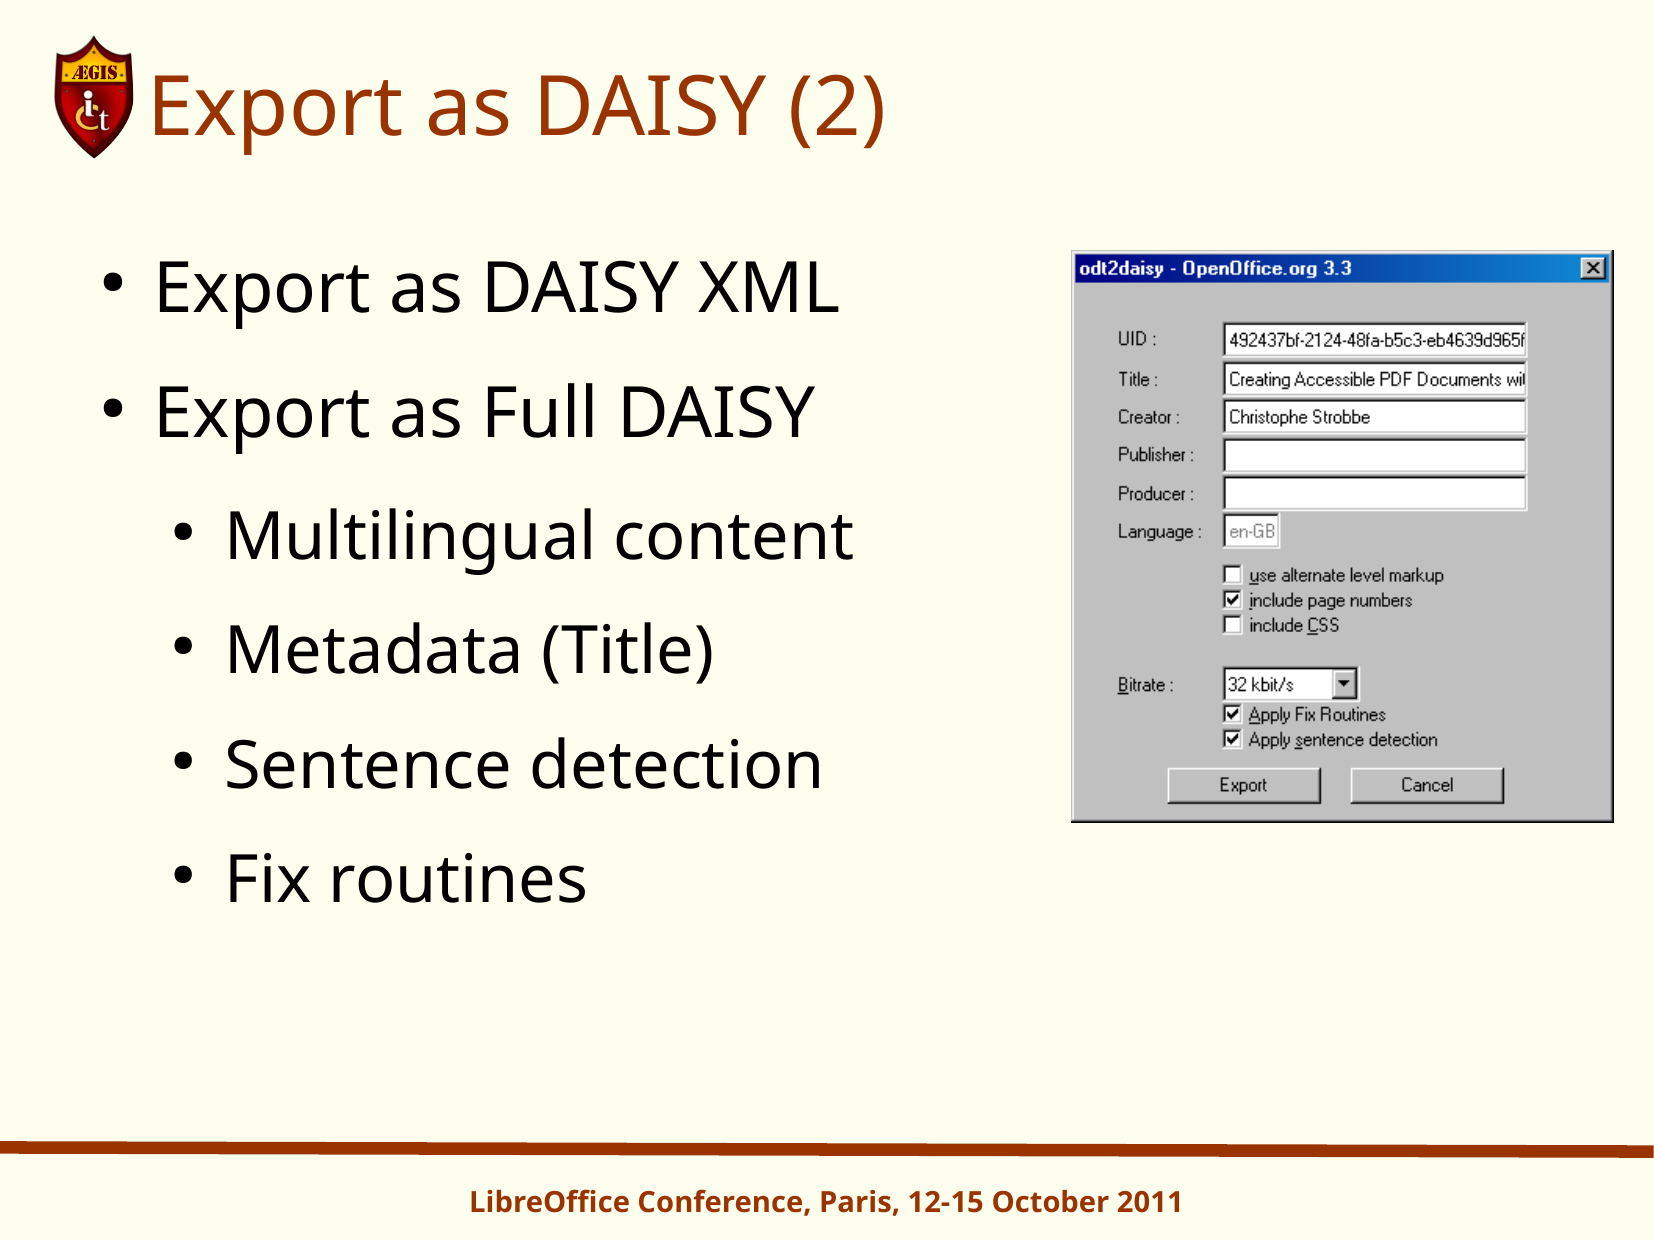

# Export as DAISY (2)
Export as DAISY XML
Export as Full DAISY
Multilingual content
Metadata (Title)
Sentence detection
Fix routines